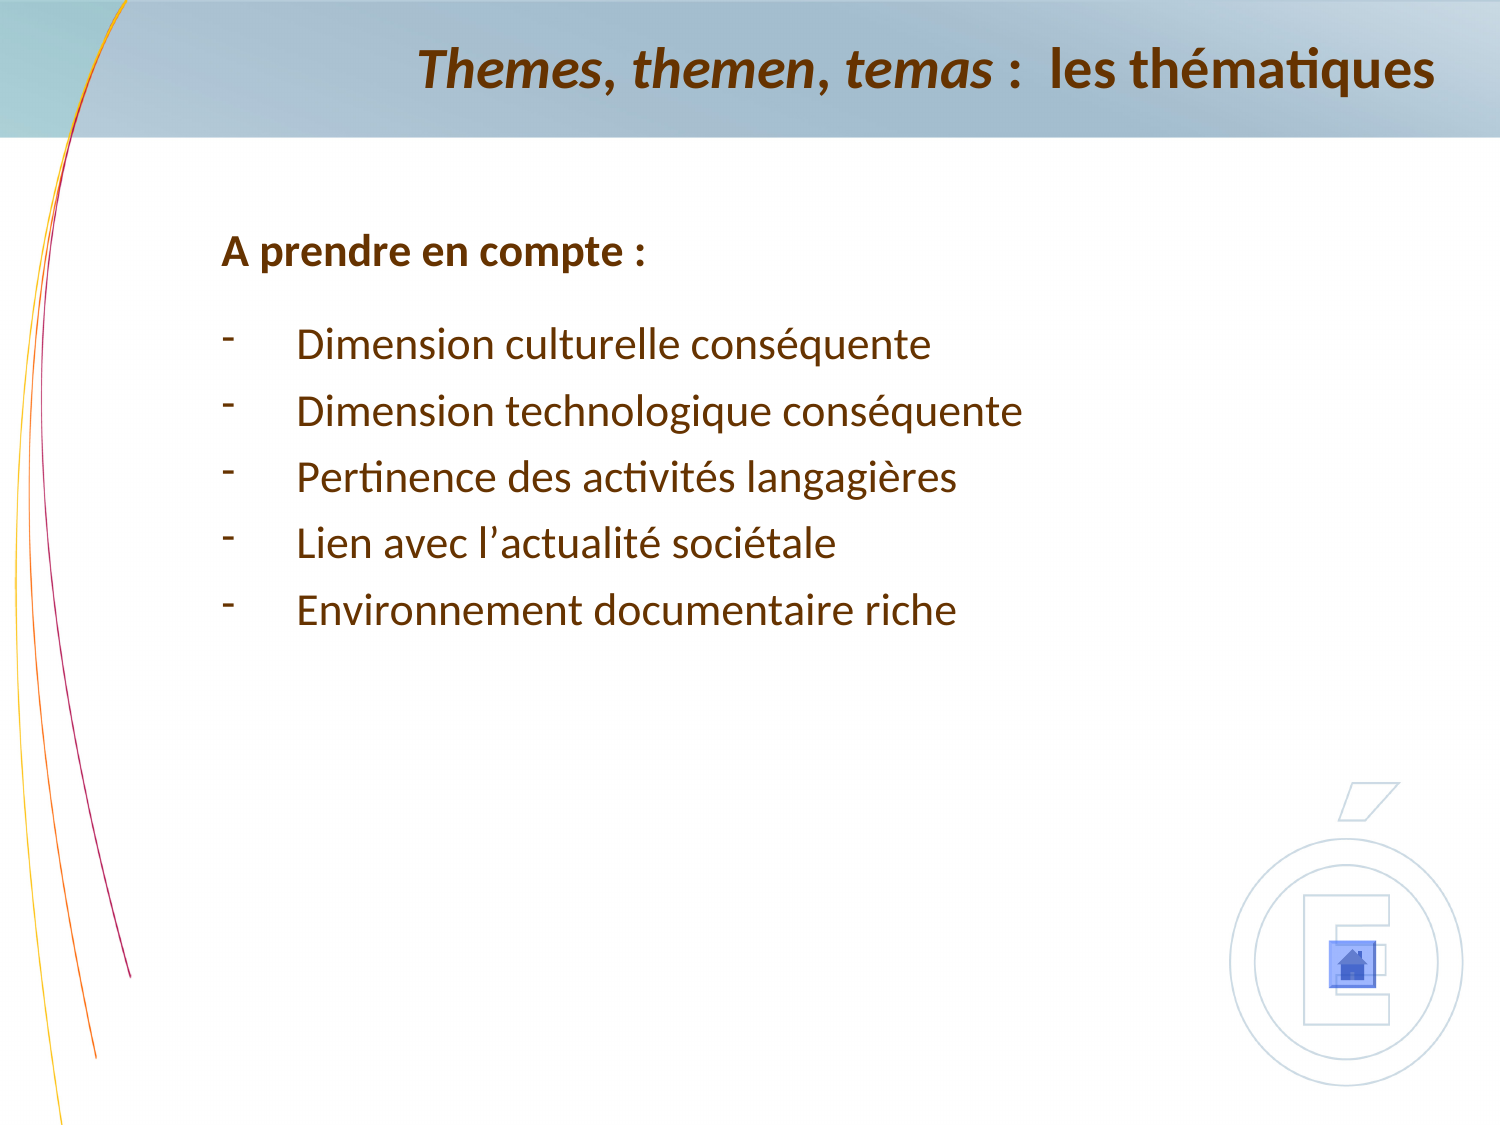

# Themes, themen, temas : les thématiques
A prendre en compte :
Dimension culturelle conséquente
Dimension technologique conséquente
Pertinence des activités langagières
Lien avec l’actualité sociétale
Environnement documentaire riche